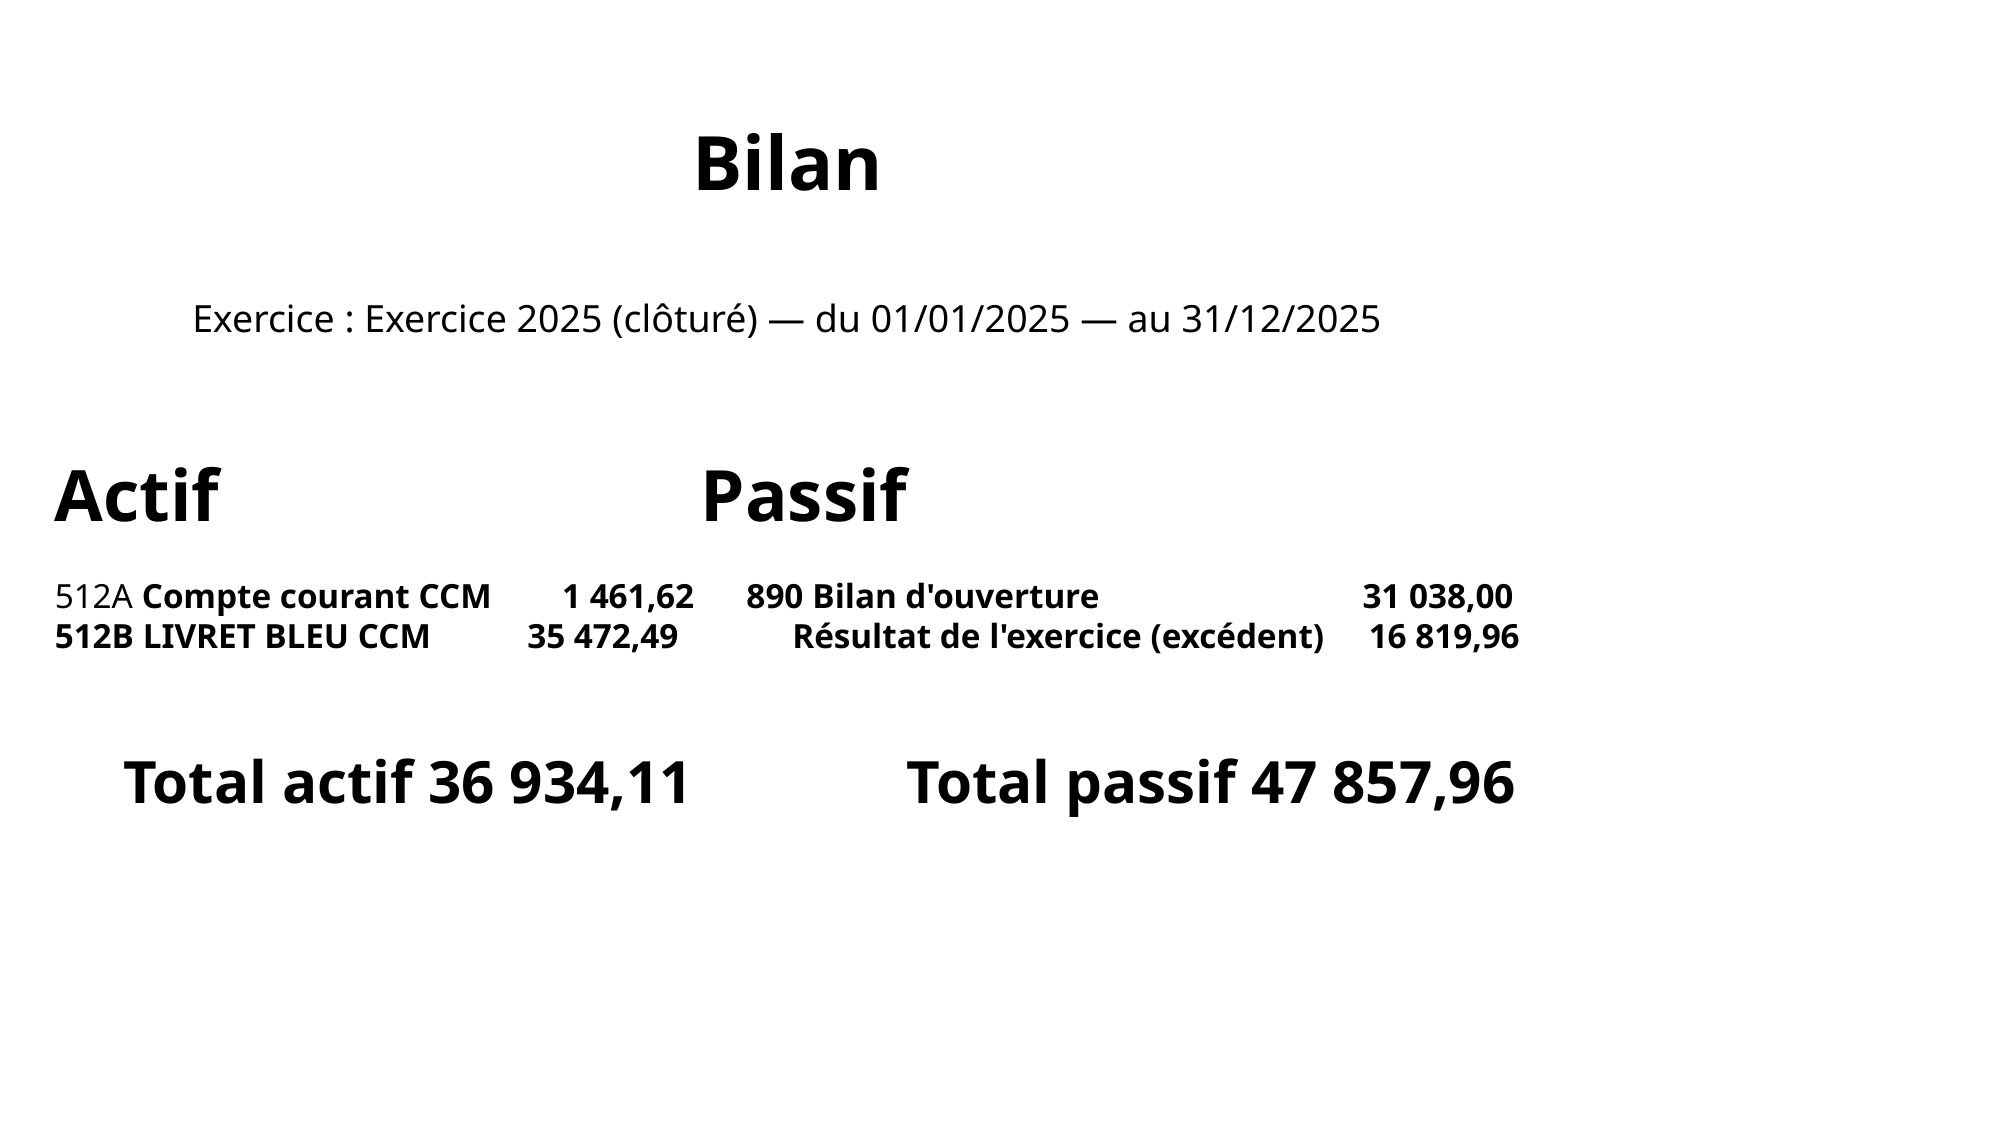

Bilan
Exercice : Exercice 2025 (clôturé) — du 01/01/2025 — au 31/12/2025
Actif 				 Passif
512A Compte courant CCM 1 461,62 890 Bilan d'ouverture 31 038,00
512B LIVRET BLEU CCM 35 472,49 Résultat de l'exercice (excédent) 16 819,96
 Total actif 36 934,11 Total passif 47 857,96